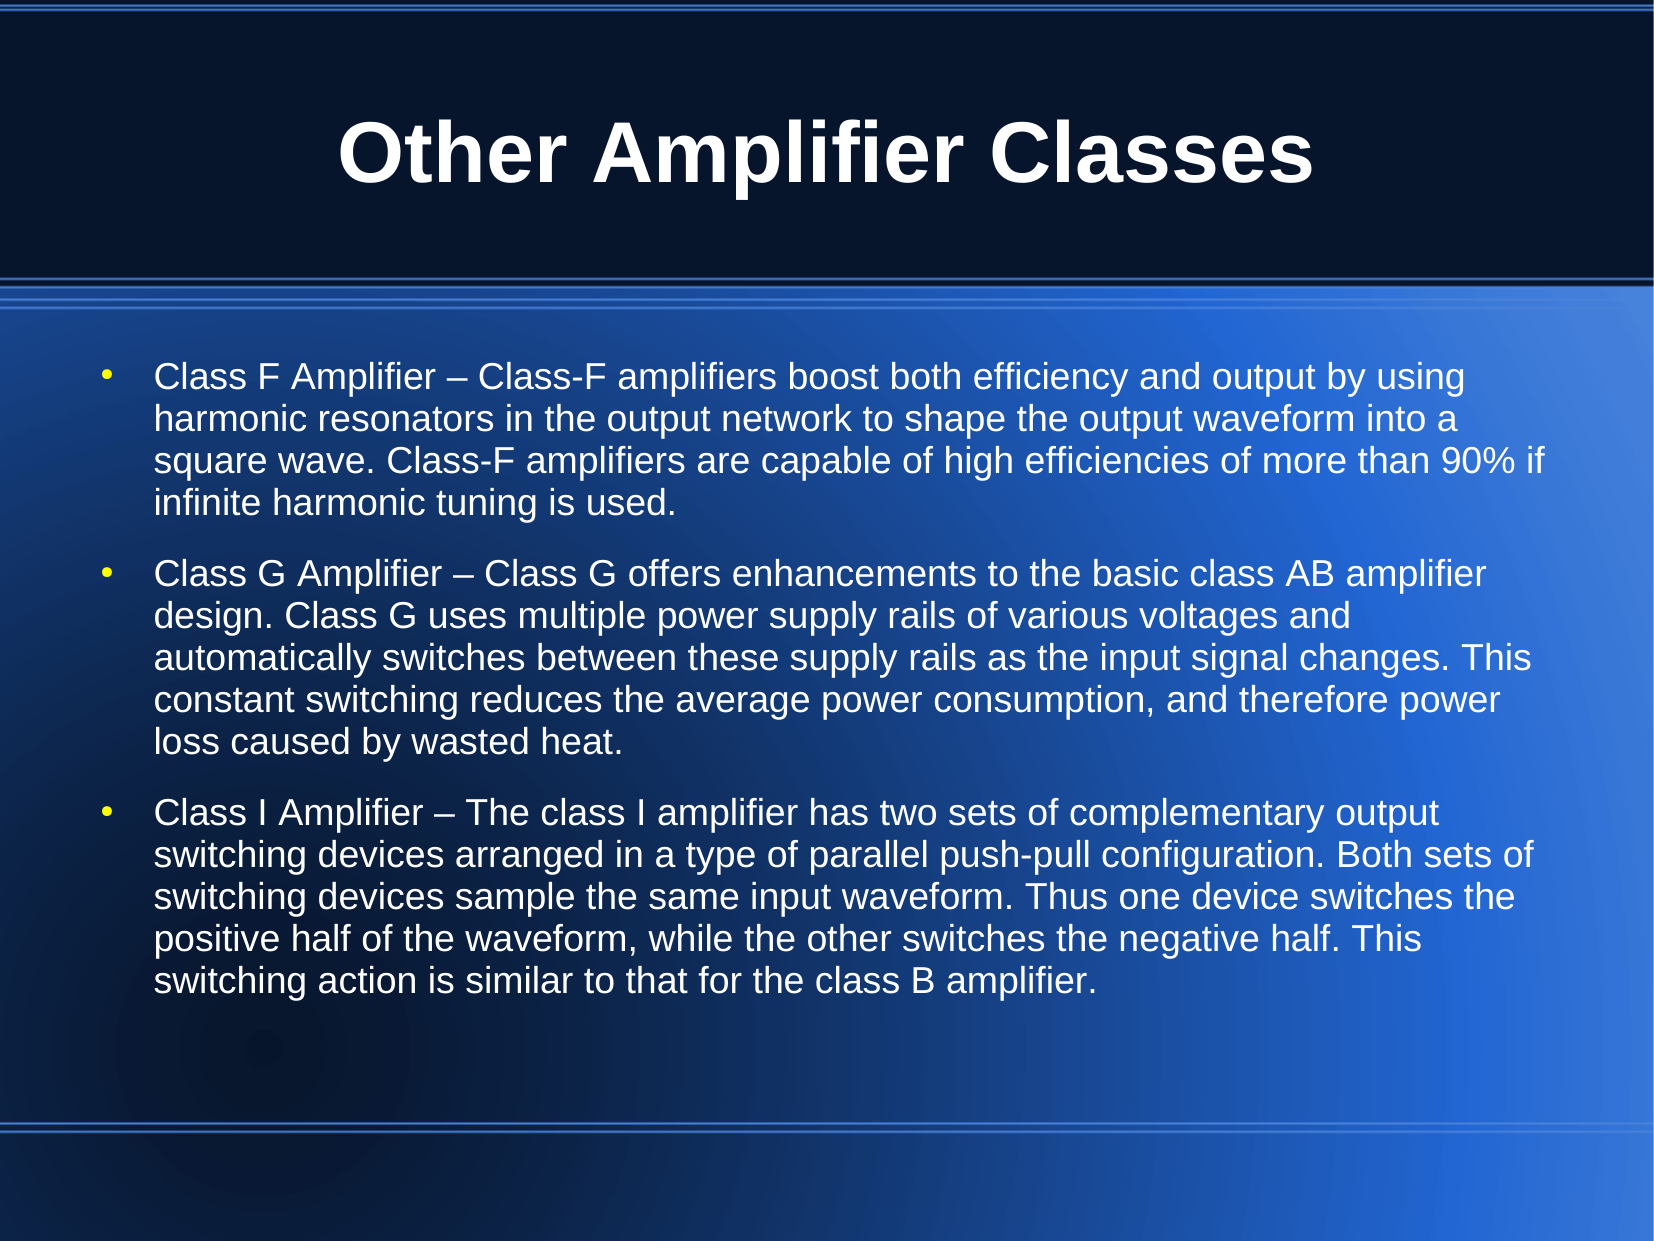

# Other Amplifier Classes
Class F Amplifier – Class-F amplifiers boost both efficiency and output by using harmonic resonators in the output network to shape the output waveform into a square wave. Class-F amplifiers are capable of high efficiencies of more than 90% if infinite harmonic tuning is used.
Class G Amplifier – Class G offers enhancements to the basic class AB amplifier design. Class G uses multiple power supply rails of various voltages and automatically switches between these supply rails as the input signal changes. This constant switching reduces the average power consumption, and therefore power loss caused by wasted heat.
Class I Amplifier – The class I amplifier has two sets of complementary output switching devices arranged in a type of parallel push-pull configuration. Both sets of switching devices sample the same input waveform. Thus one device switches the positive half of the waveform, while the other switches the negative half. This switching action is similar to that for the class B amplifier.